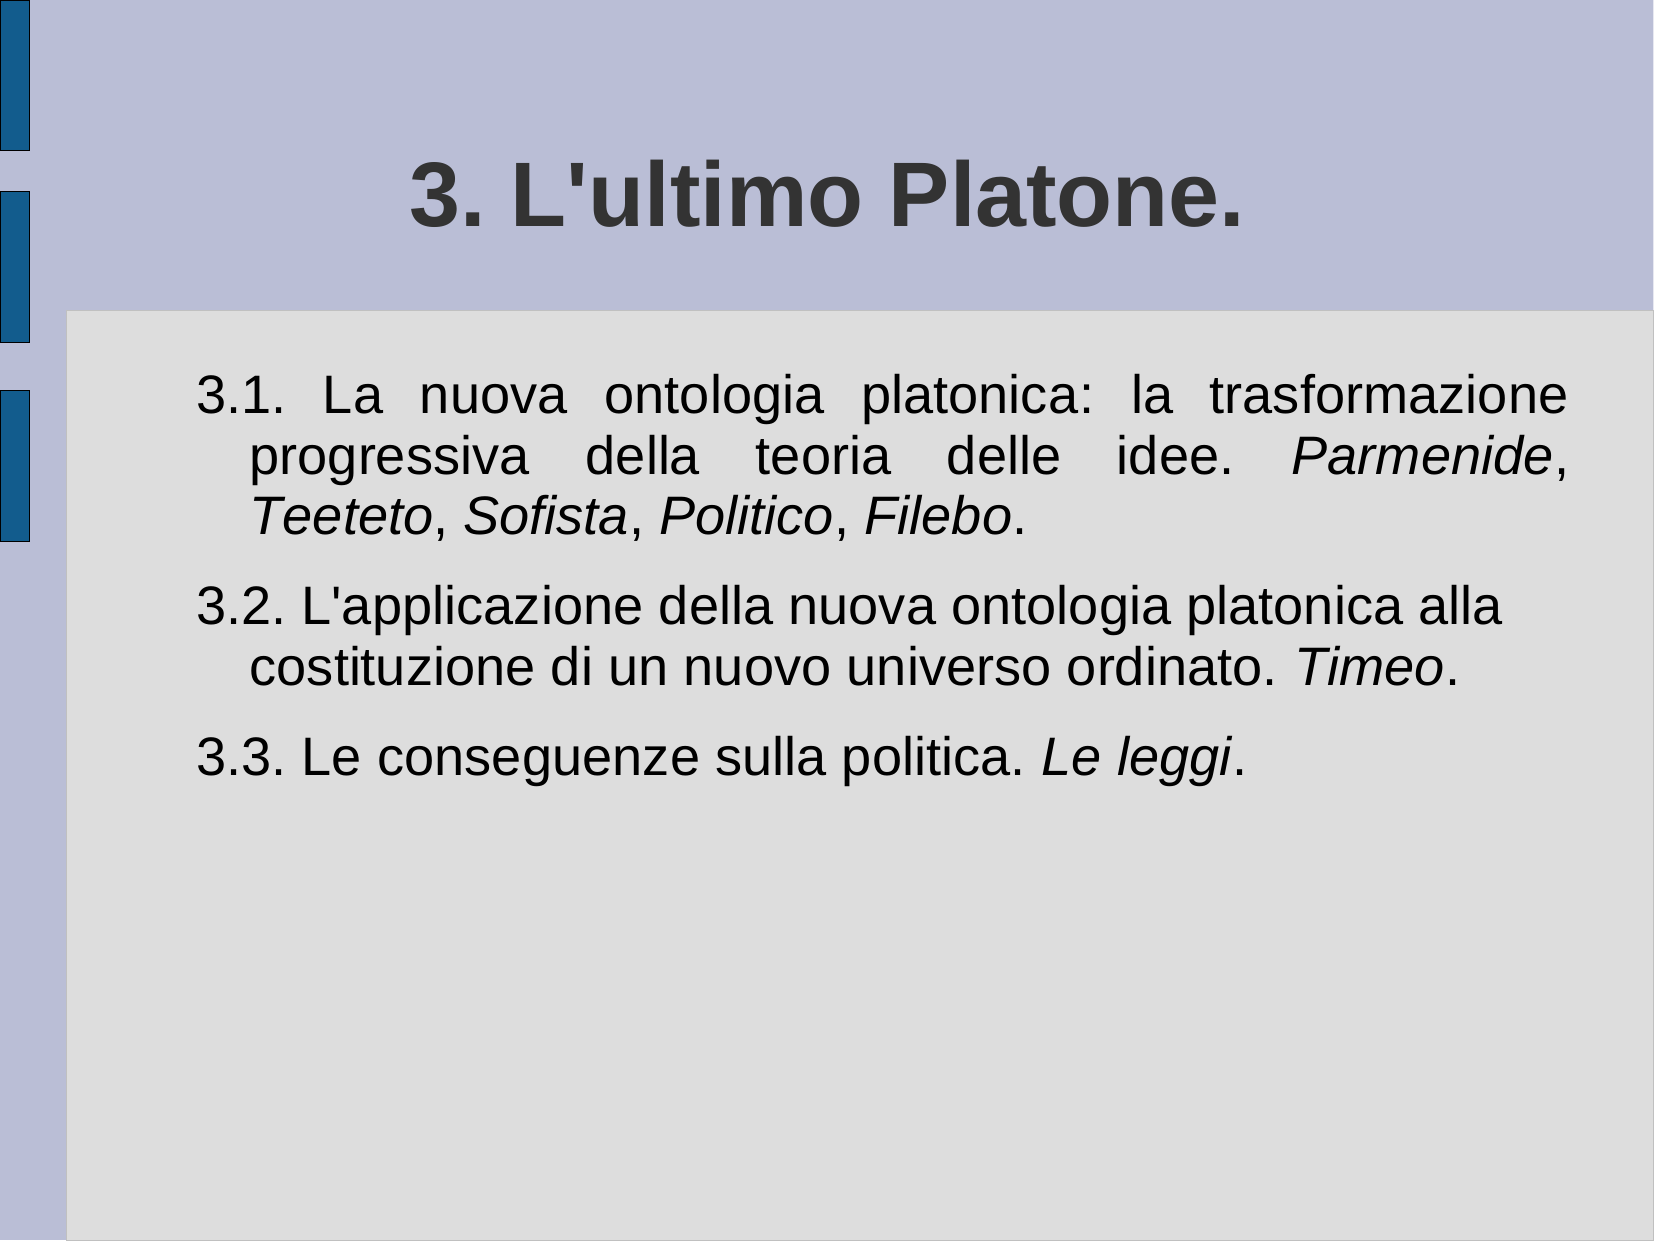

# 3. L'ultimo Platone.
3.1. La nuova ontologia platonica: la trasformazione progressiva della teoria delle idee. Parmenide, Teeteto, Sofista, Politico, Filebo.
3.2. L'applicazione della nuova ontologia platonica alla costituzione di un nuovo universo ordinato. Timeo.
3.3. Le conseguenze sulla politica. Le leggi.